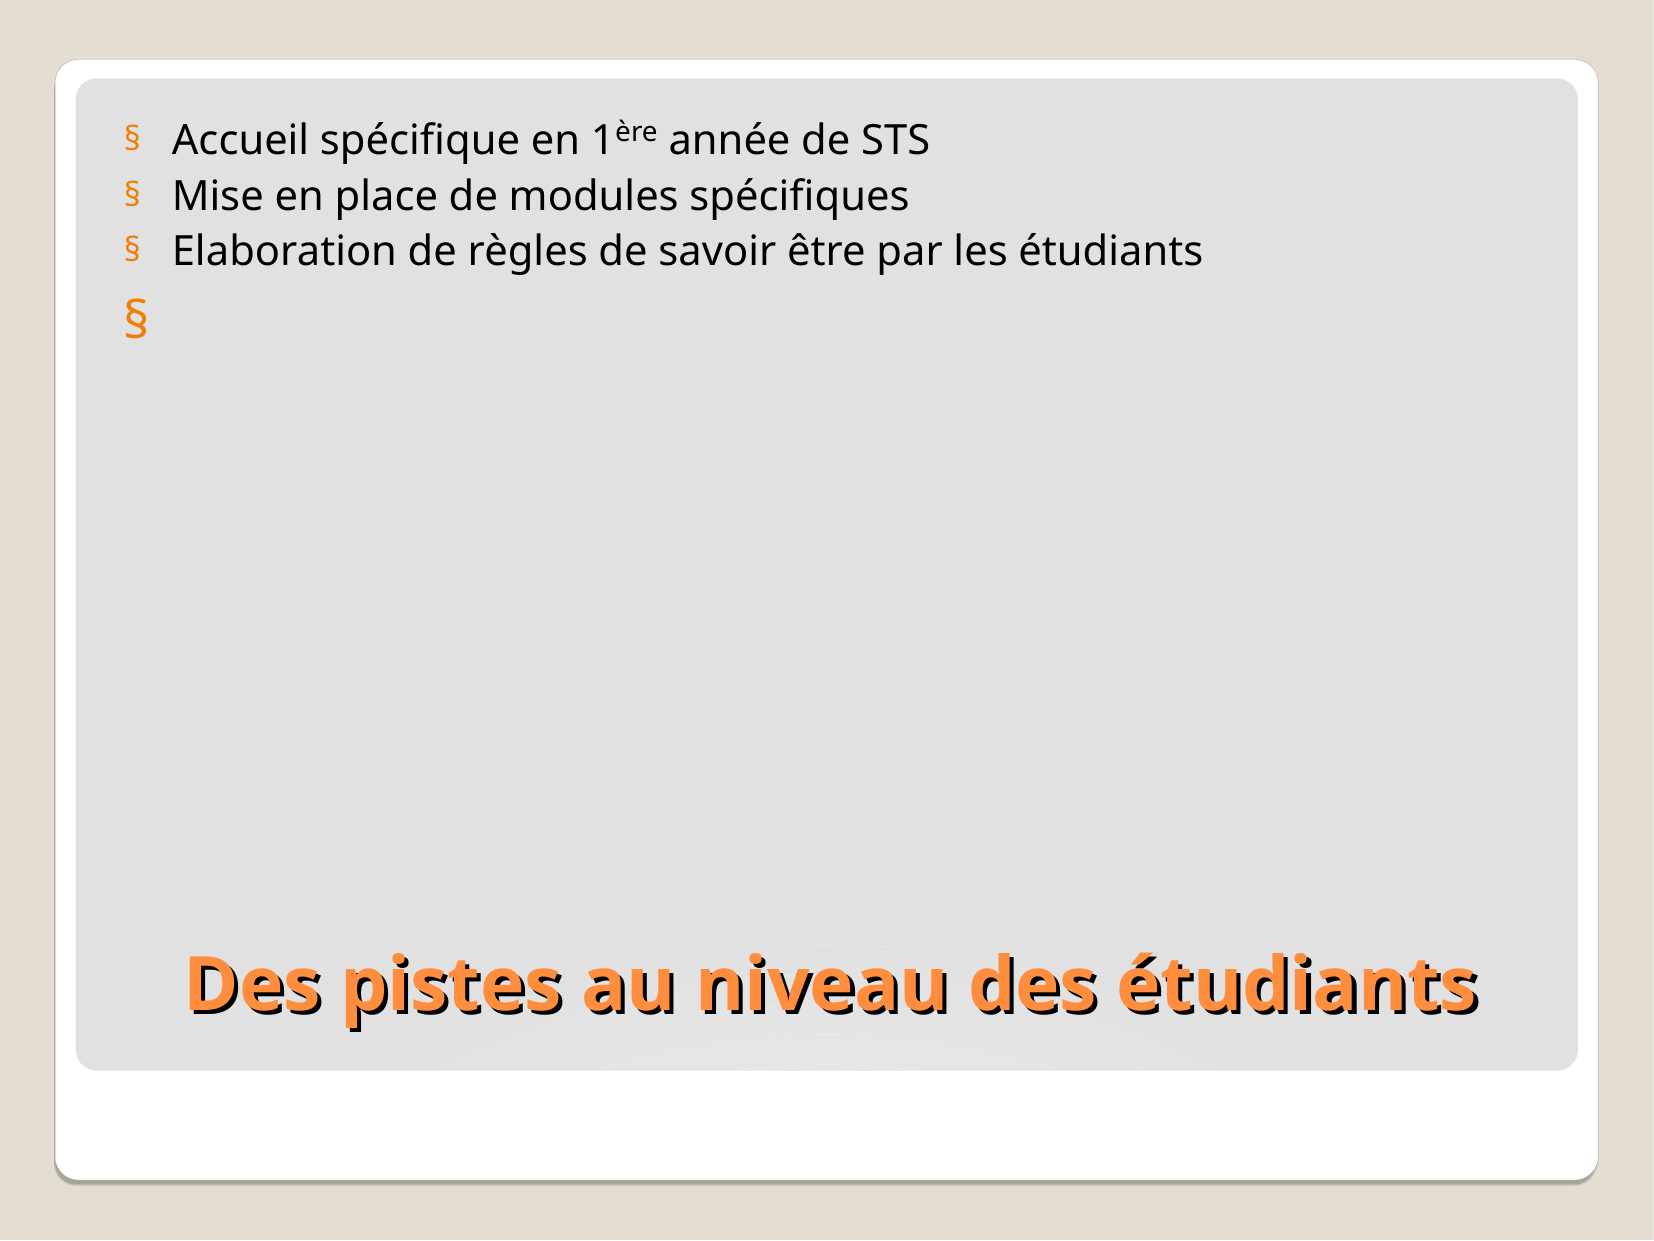

Accueil spécifique en 1ère année de STS
Mise en place de modules spécifiques
Elaboration de règles de savoir être par les étudiants
# Des pistes au niveau des étudiants